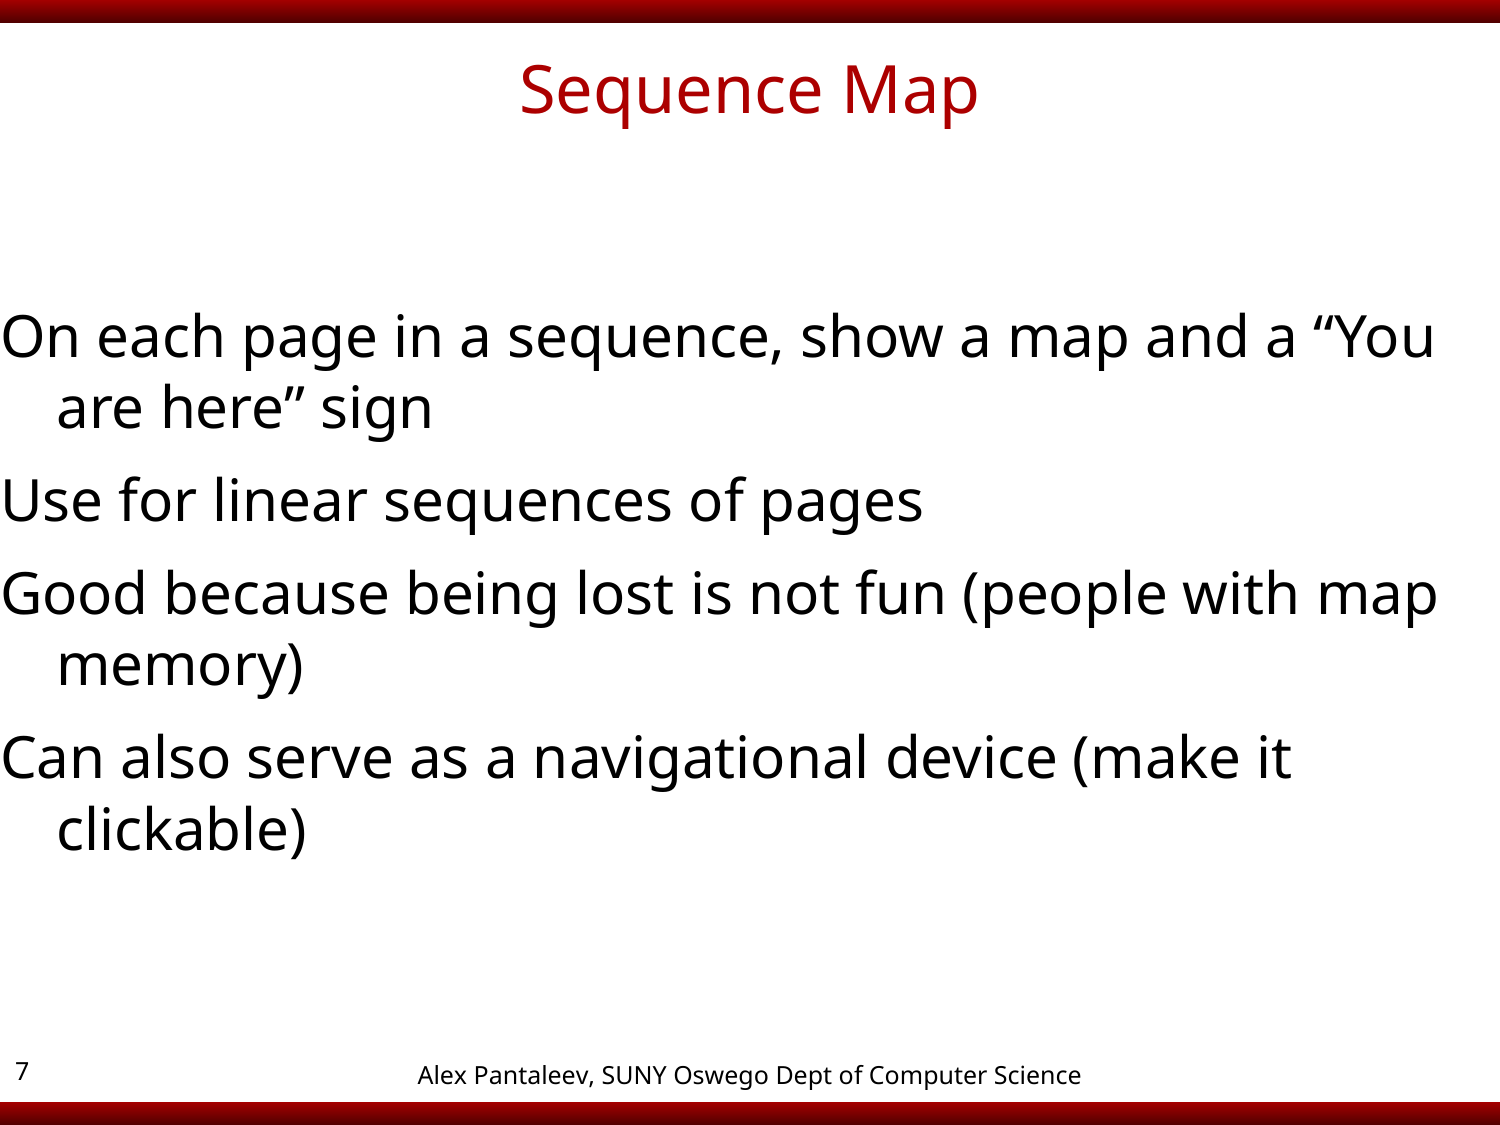

# Sequence Map
On each page in a sequence, show a map and a “You are here” sign
Use for linear sequences of pages
Good because being lost is not fun (people with map memory)
Can also serve as a navigational device (make it clickable)
7